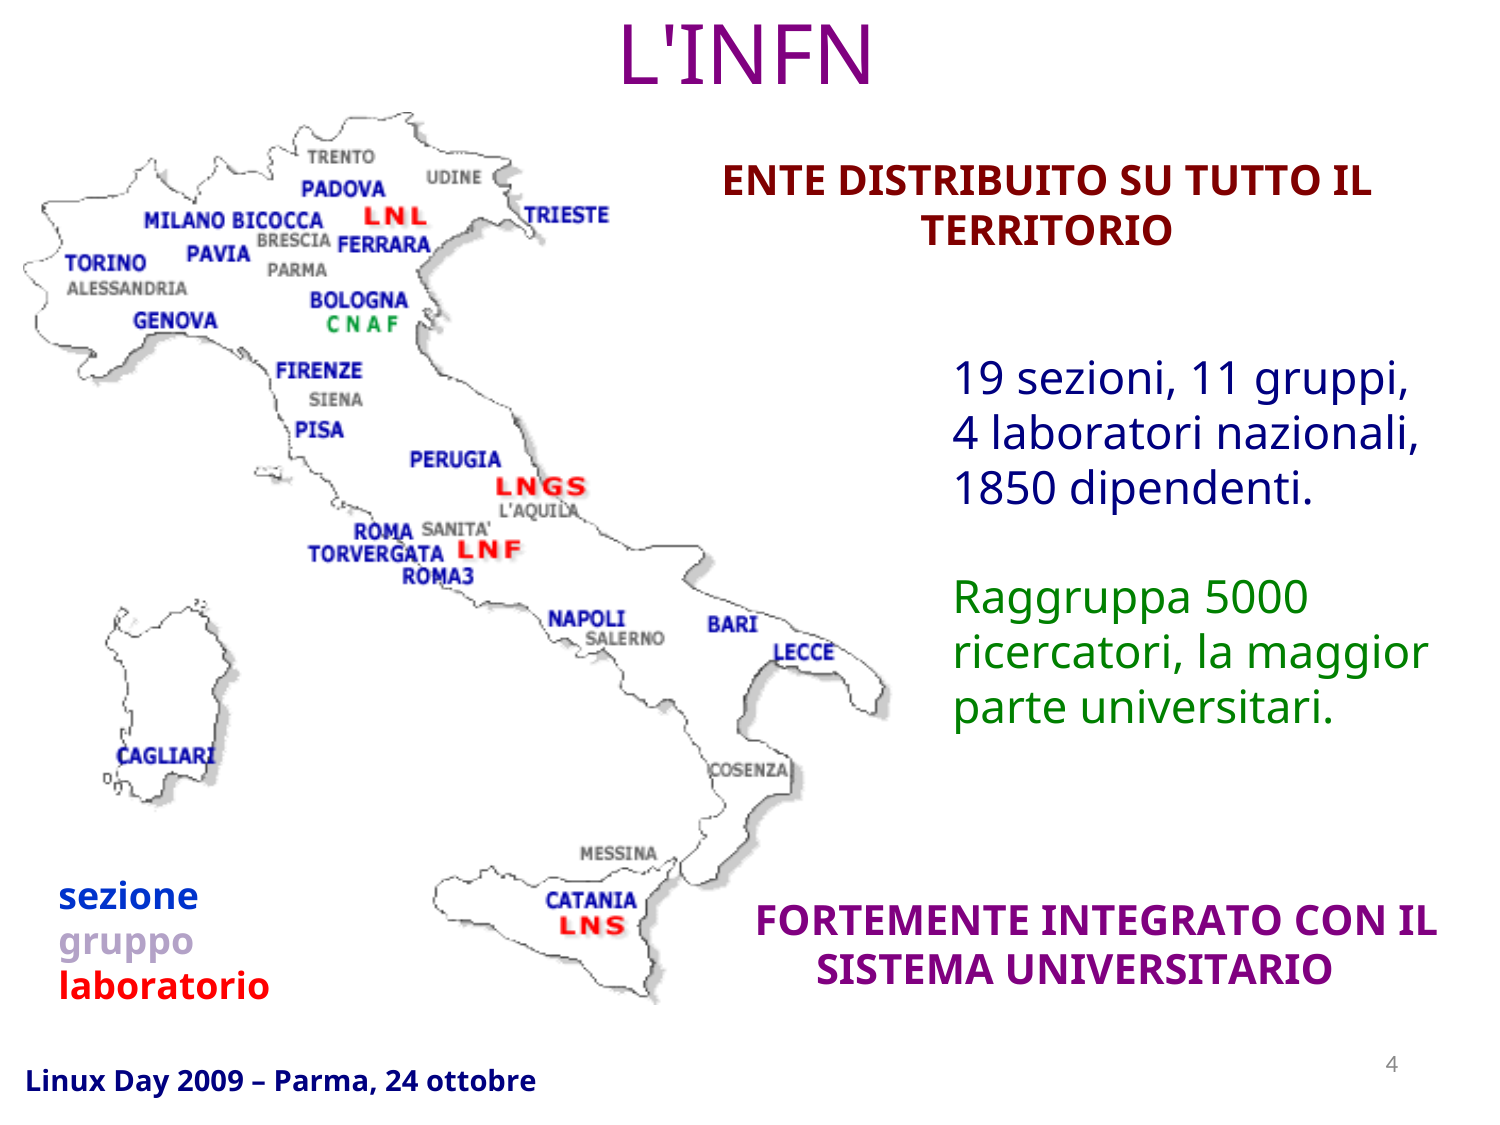

L'INFN
ENTE DISTRIBUITO SU TUTTO IL TERRITORIO
19 sezioni, 11 gruppi, 4 laboratori nazionali, 1850 dipendenti.
Raggruppa 5000 ricercatori, la maggior parte universitari.
 FORTEMENTE INTEGRATO CON IL SISTEMA UNIVERSITARIO
sezione
gruppo
laboratorio
4